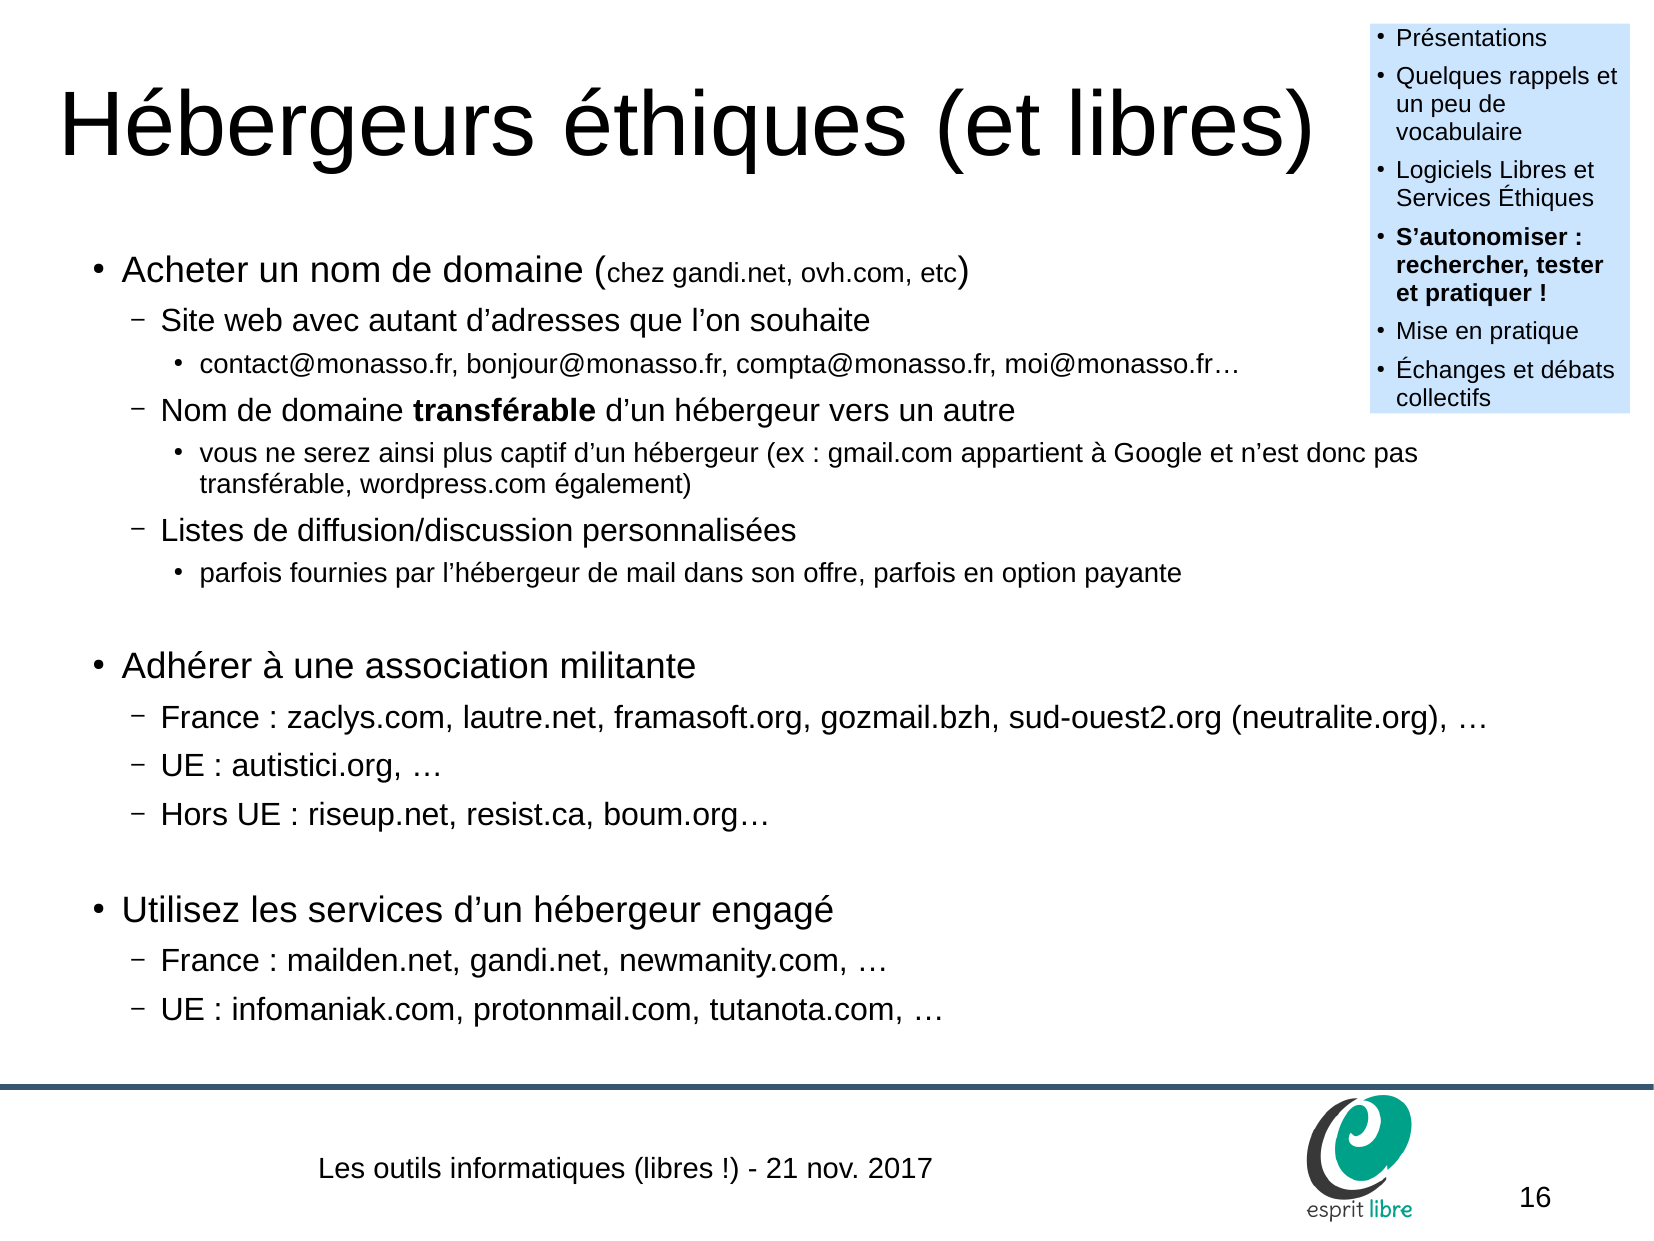

# Hébergeurs éthiques (et libres)
Présentations
Quelques rappels et un peu de vocabulaire
Logiciels Libres et Services Éthiques
S’autonomiser : rechercher, tester et pratiquer !
Mise en pratique
Échanges et débats collectifs
Acheter un nom de domaine (chez gandi.net, ovh.com, etc)
Site web avec autant d’adresses que l’on souhaite
contact@monasso.fr, bonjour@monasso.fr, compta@monasso.fr, moi@monasso.fr…
Nom de domaine transférable d’un hébergeur vers un autre
vous ne serez ainsi plus captif d’un hébergeur (ex : gmail.com appartient à Google et n’est donc pas transférable, wordpress.com également)
Listes de diffusion/discussion personnalisées
parfois fournies par l’hébergeur de mail dans son offre, parfois en option payante
Adhérer à une association militante
France : zaclys.com, lautre.net, framasoft.org, gozmail.bzh, sud-ouest2.org (neutralite.org), …
UE : autistici.org, …
Hors UE : riseup.net, resist.ca, boum.org…
Utilisez les services d’un hébergeur engagé
France : mailden.net, gandi.net, newmanity.com, …
UE : infomaniak.com, protonmail.com, tutanota.com, …
Les outils informatiques (libres !) - 21 nov. 2017